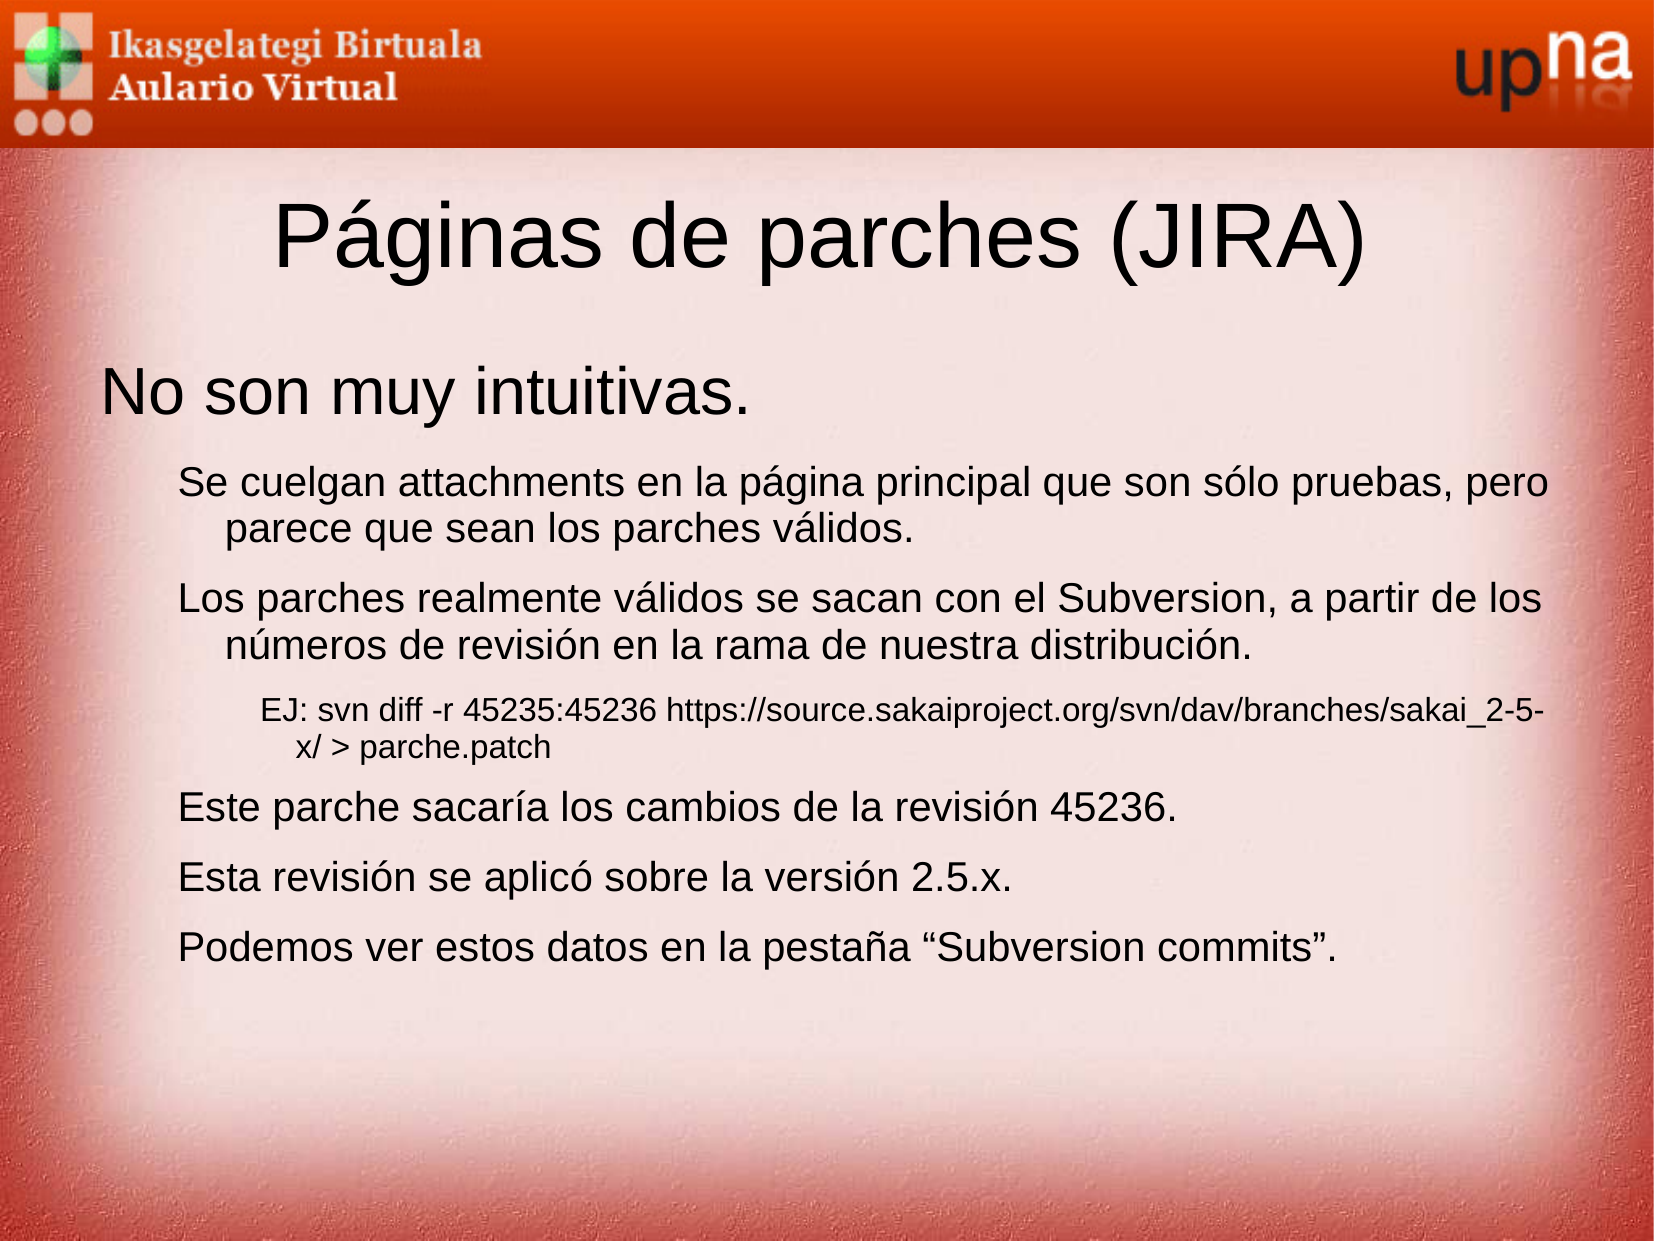

# Páginas de parches (JIRA)
No son muy intuitivas.
Se cuelgan attachments en la página principal que son sólo pruebas, pero parece que sean los parches válidos.
Los parches realmente válidos se sacan con el Subversion, a partir de los números de revisión en la rama de nuestra distribución.
EJ: svn diff -r 45235:45236 https://source.sakaiproject.org/svn/dav/branches/sakai_2-5-x/ > parche.patch
Este parche sacaría los cambios de la revisión 45236.
Esta revisión se aplicó sobre la versión 2.5.x.
Podemos ver estos datos en la pestaña “Subversion commits”.